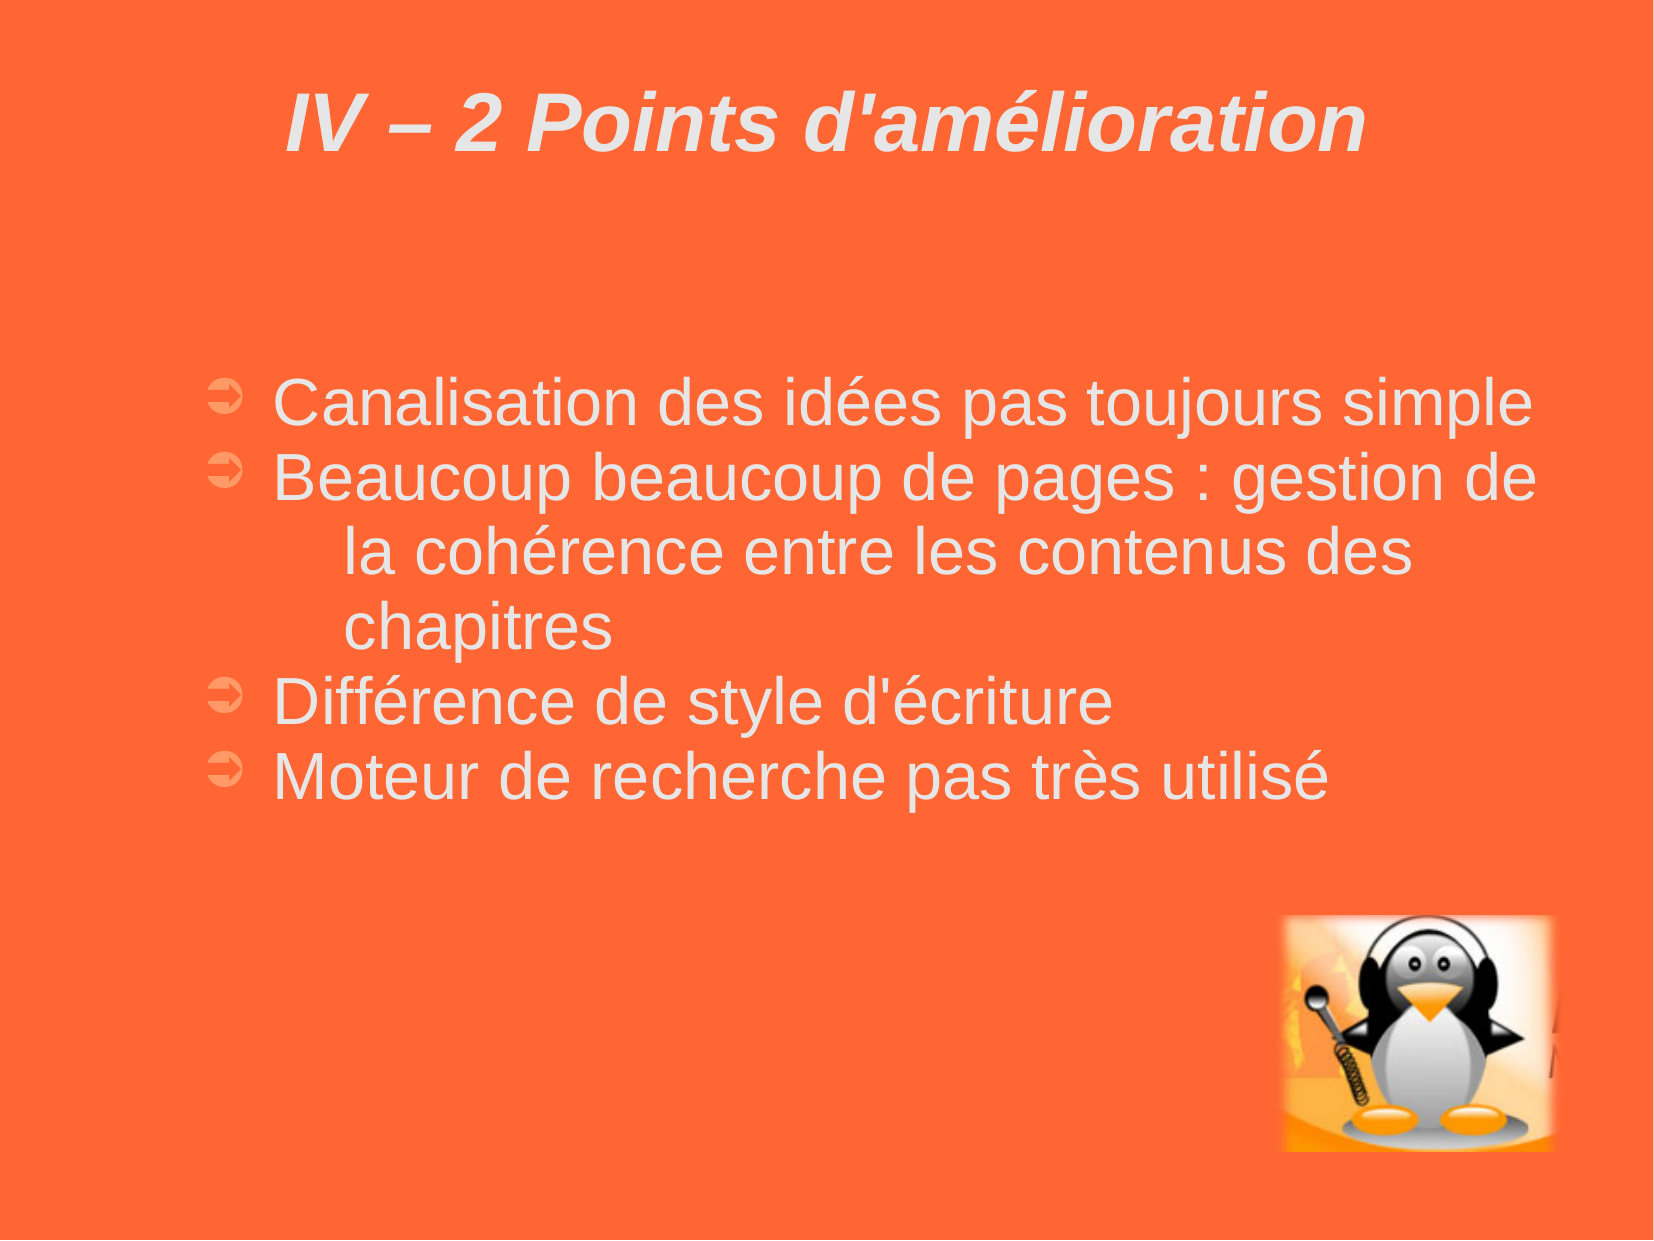

# IV – 2 Points d'amélioration
Canalisation des idées pas toujours simple
Beaucoup beaucoup de pages : gestion de la cohérence entre les contenus des chapitres
Différence de style d'écriture
Moteur de recherche pas très utilisé